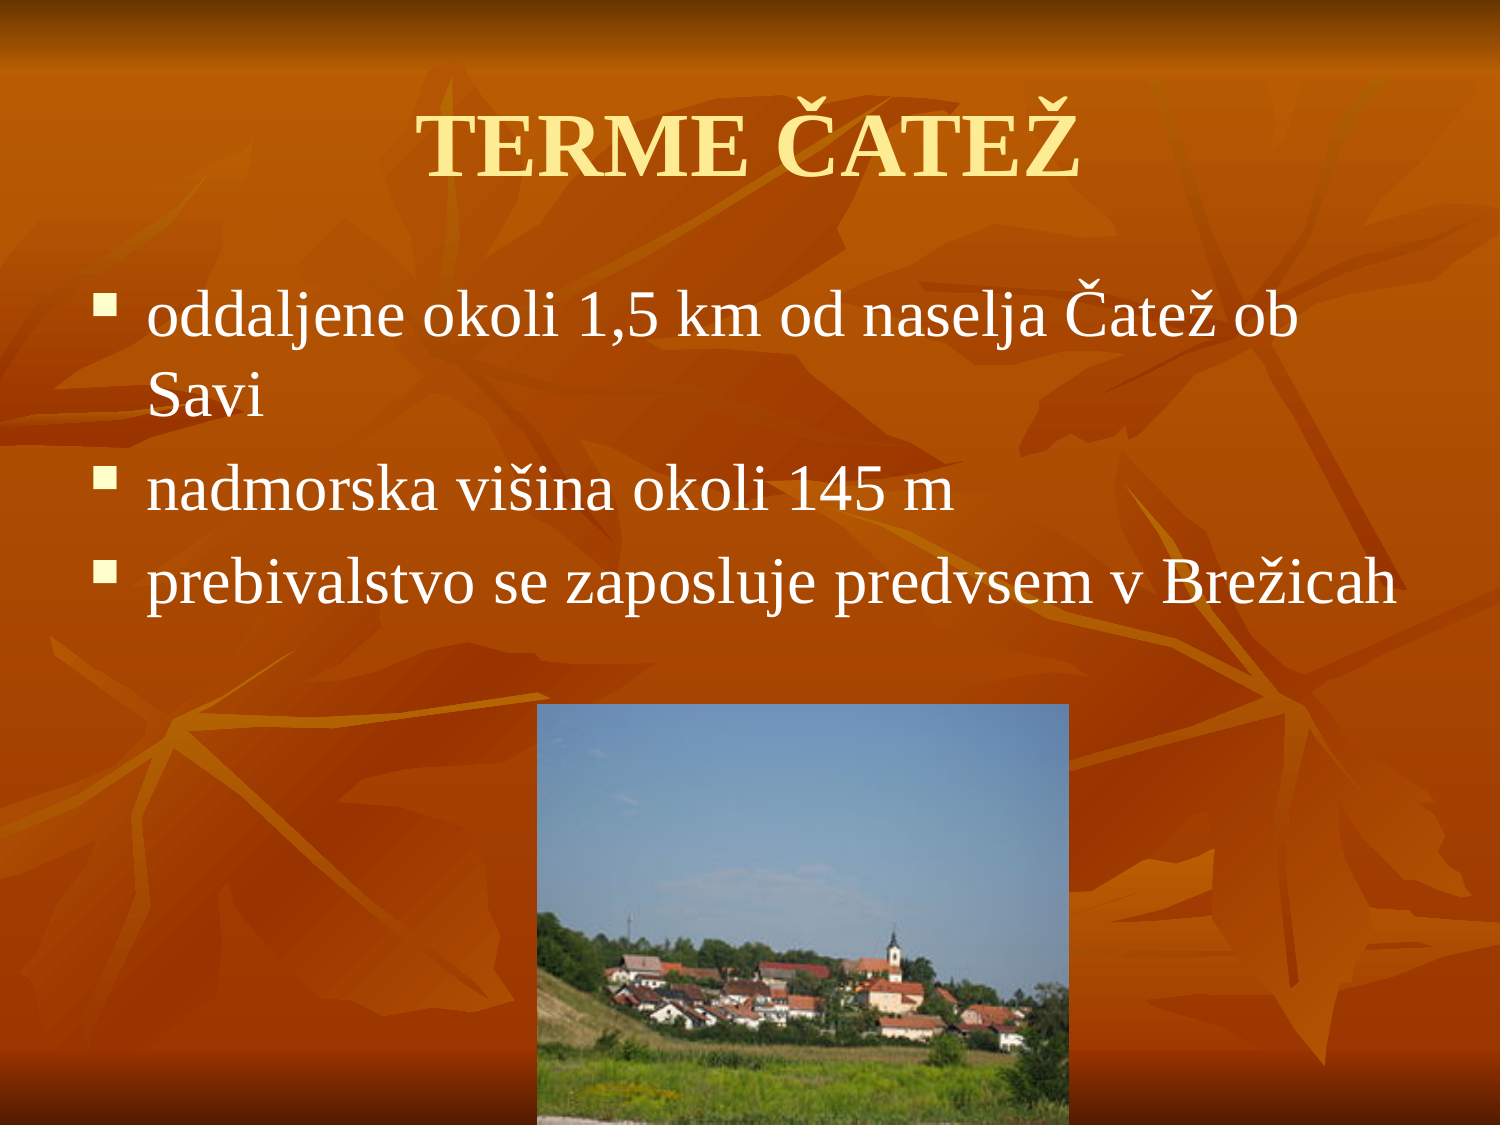

# TERME ČATEŽ
oddaljene okoli 1,5 km od naselja Čatež ob Savi
nadmorska višina okoli 145 m
prebivalstvo se zaposluje predvsem v Brežicah